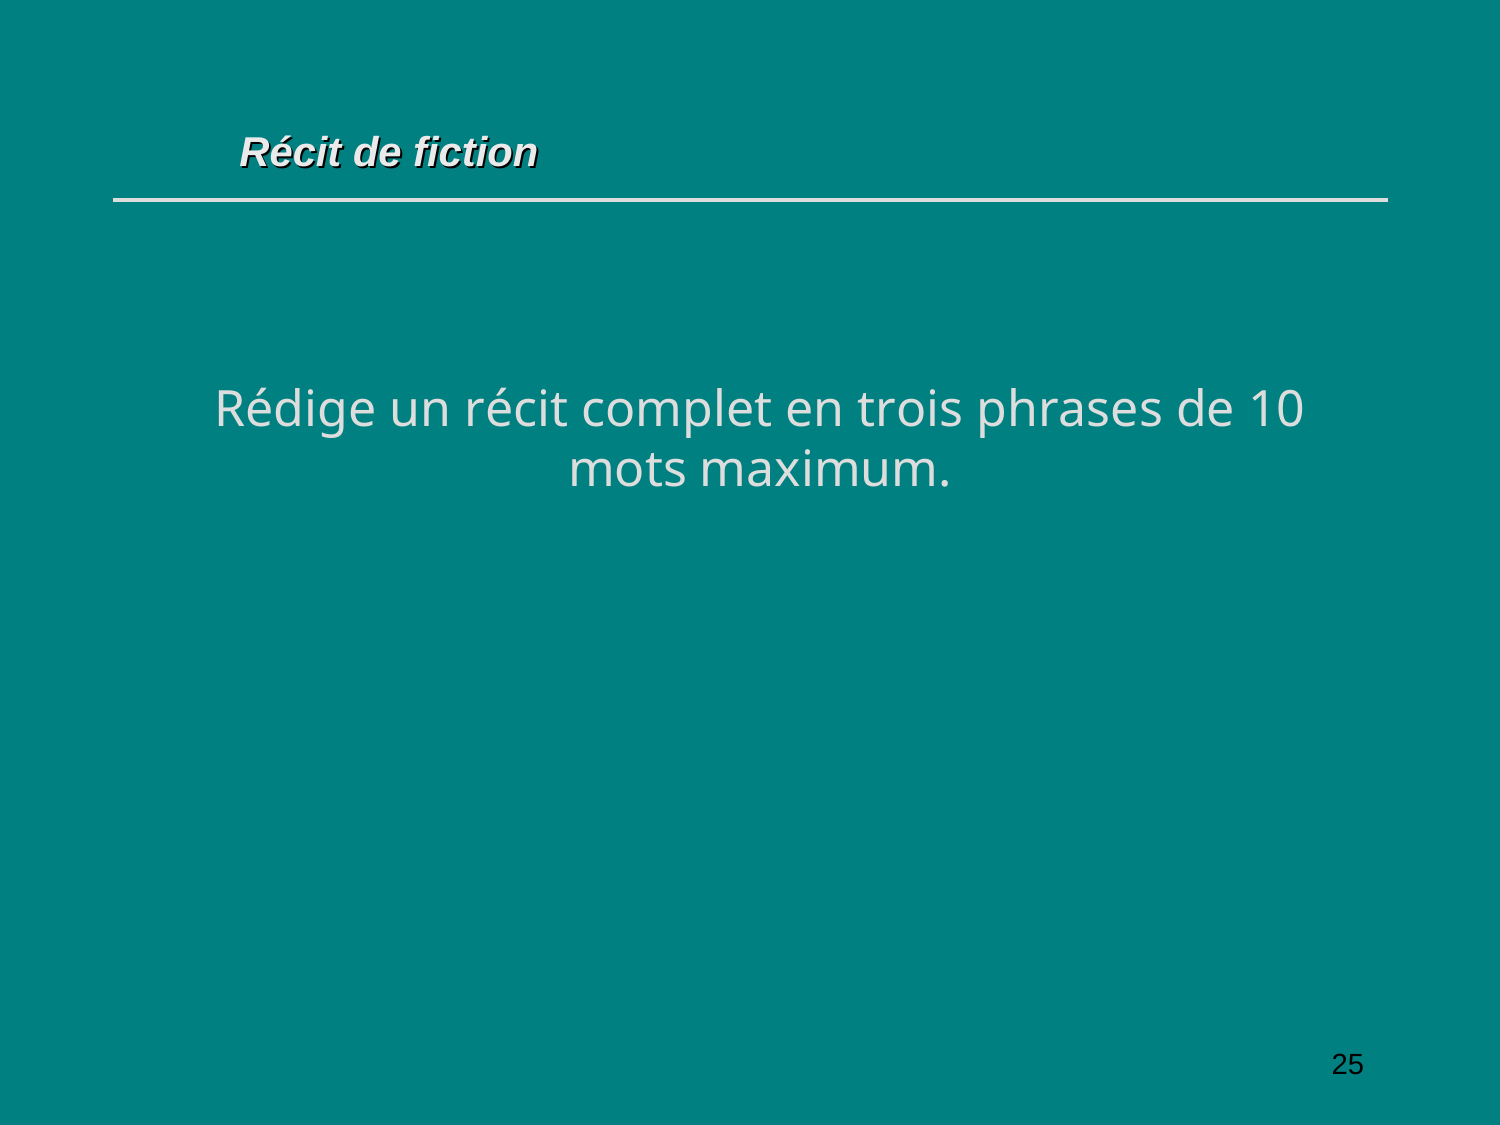

Récit de fiction
Rédige un récit complet en trois phrases de 10 mots maximum.
25